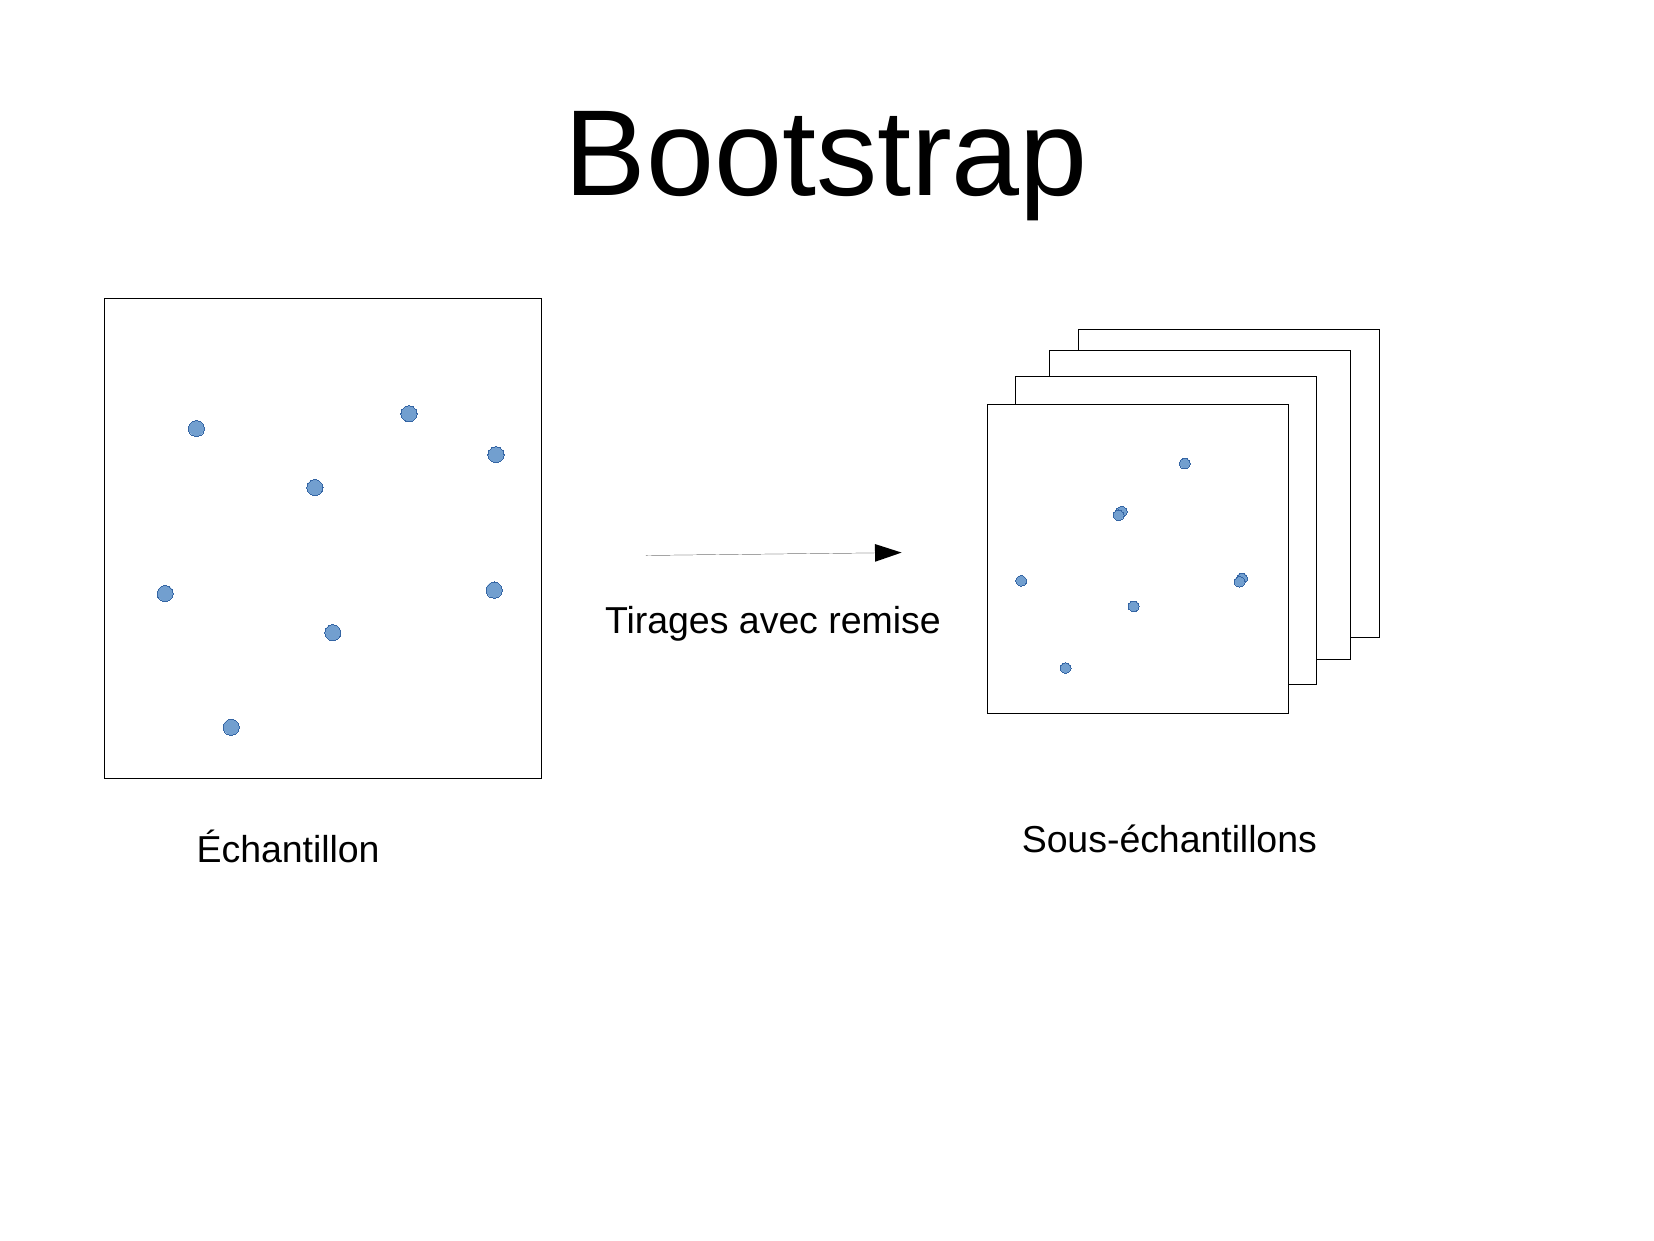

# Bootstrap
Tirages avec remise
Sous-échantillons
Échantillon